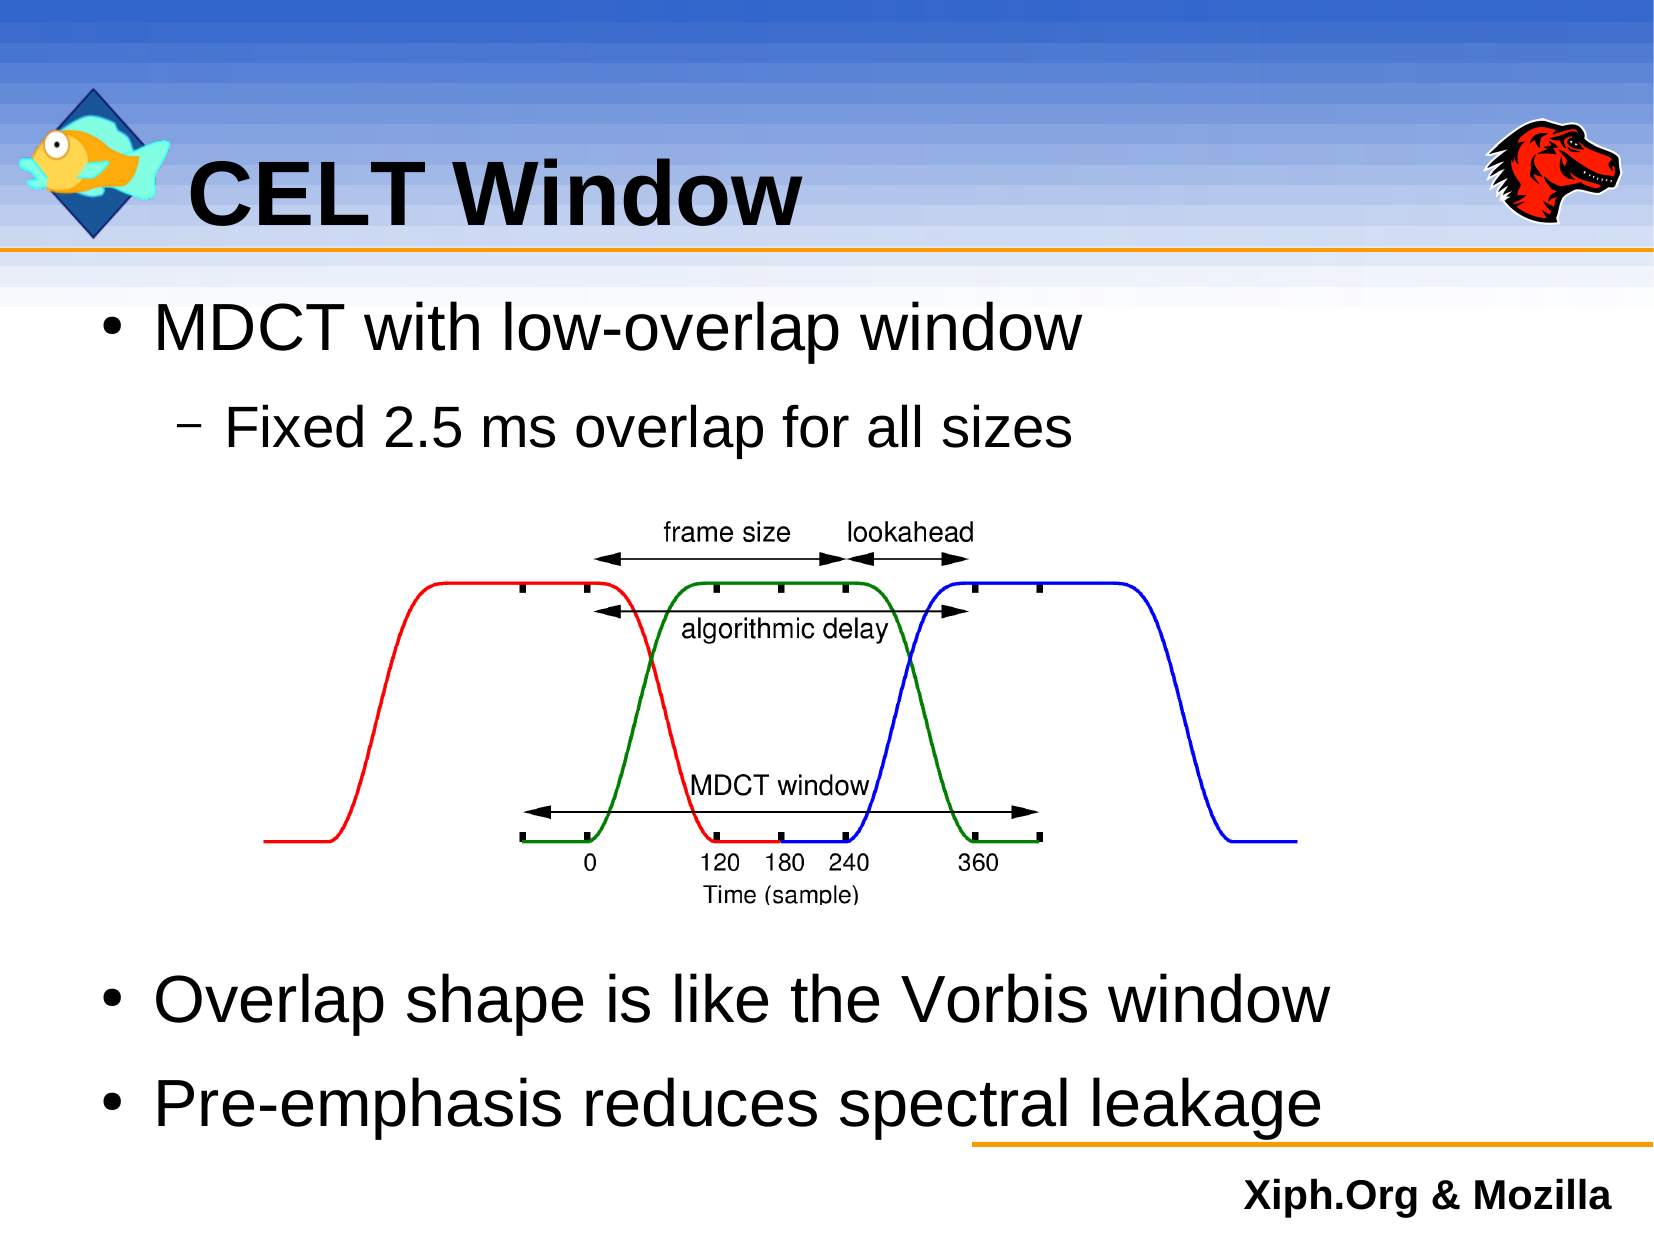

# CELT Window
MDCT with low-overlap window
Fixed 2.5 ms overlap for all sizes
Overlap shape is like the Vorbis window
Pre-emphasis reduces spectral leakage